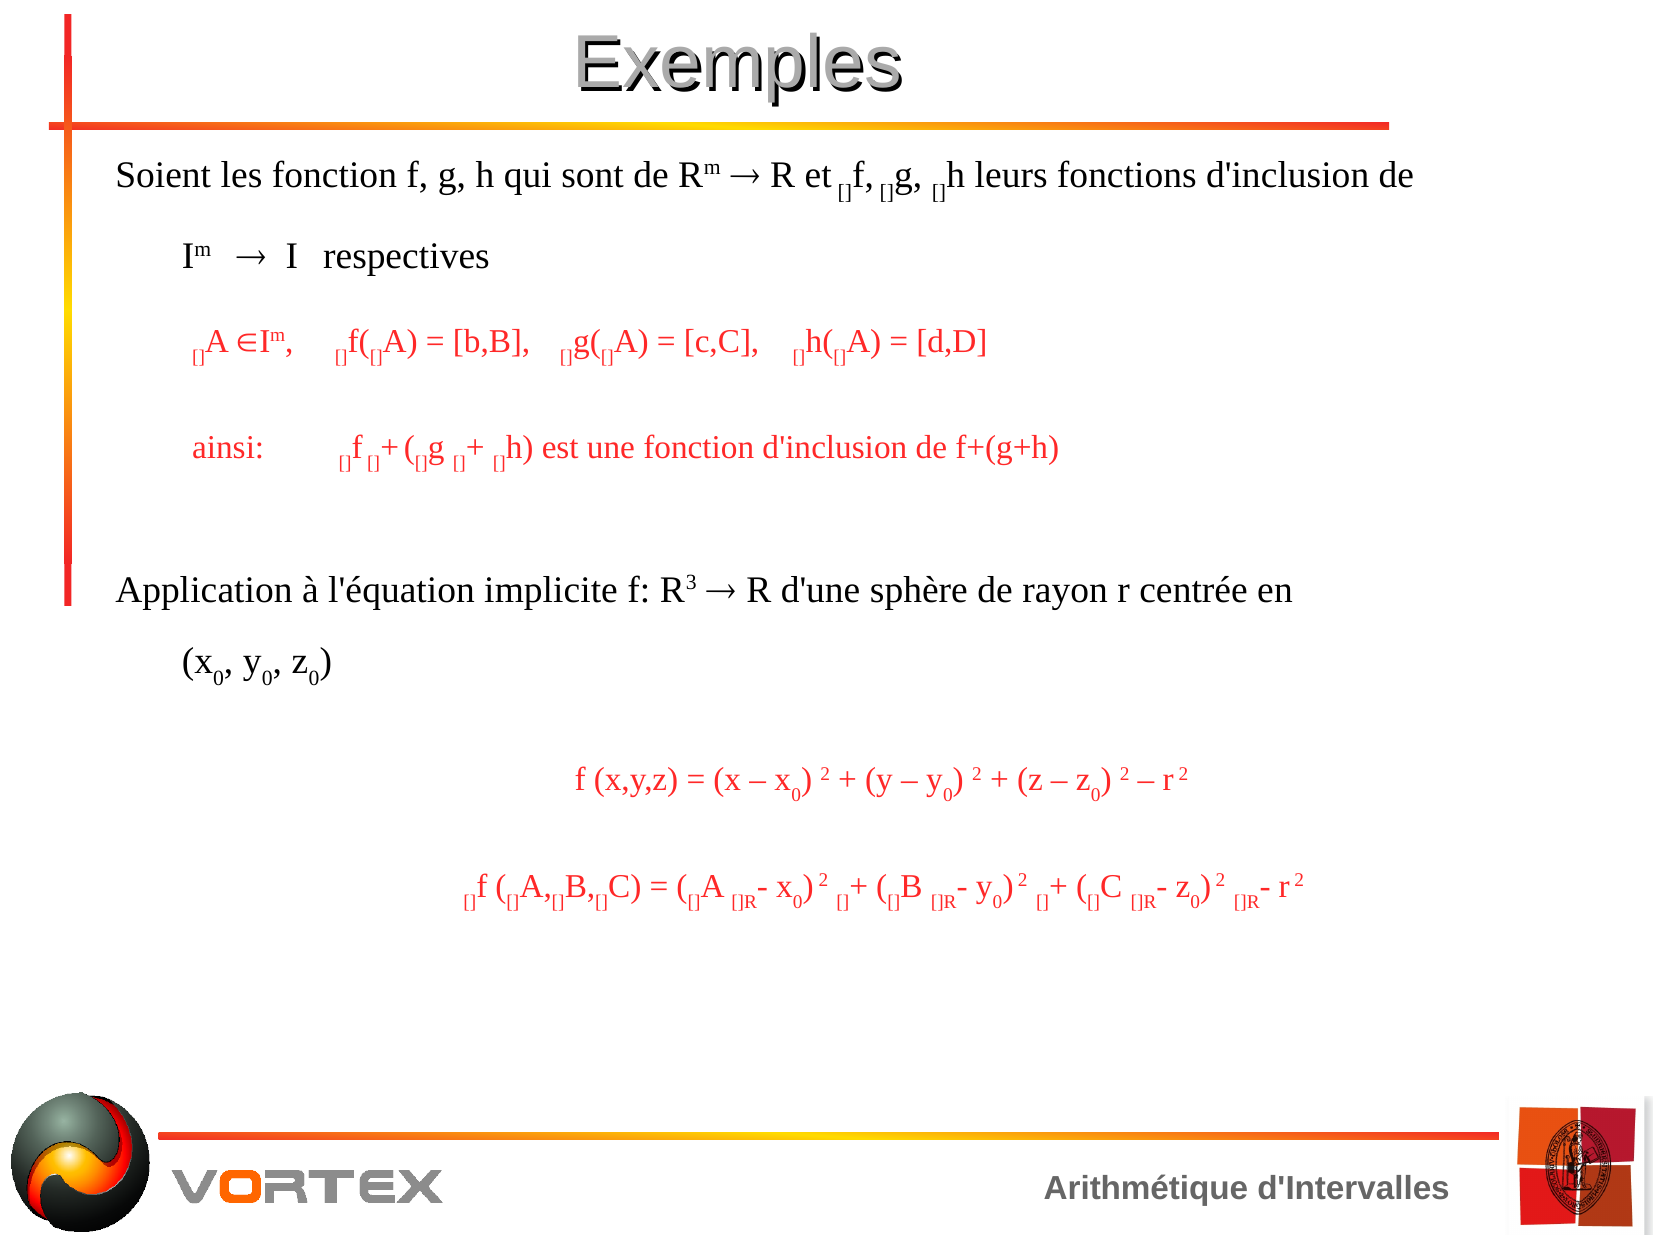

# Exemples
Soient les fonction f, g, h qui sont de Rm  R et []f, []g, []h leurs fonctions d'inclusion de
 Im  I respectives
[]A Im, []f([]A) = [b,B], []g([]A) = [c,C], []h([]A) = [d,D]
ainsi: []f []+ ([]g []+ []h) est une fonction d'inclusion de f+(g+h)
Application à l'équation implicite f: R3  R d'une sphère de rayon r centrée en
 (x0, y0, z0)
f (x,y,z) = (x – x0) 2 + (y – y0) 2 + (z – z0) 2 – r 2
 []f ([]A,[]B,[]C) = ([]A []R- x0) 2 []+ ([]B []R- y0) 2 []+ ([]C []R- z0) 2 []R- r 2